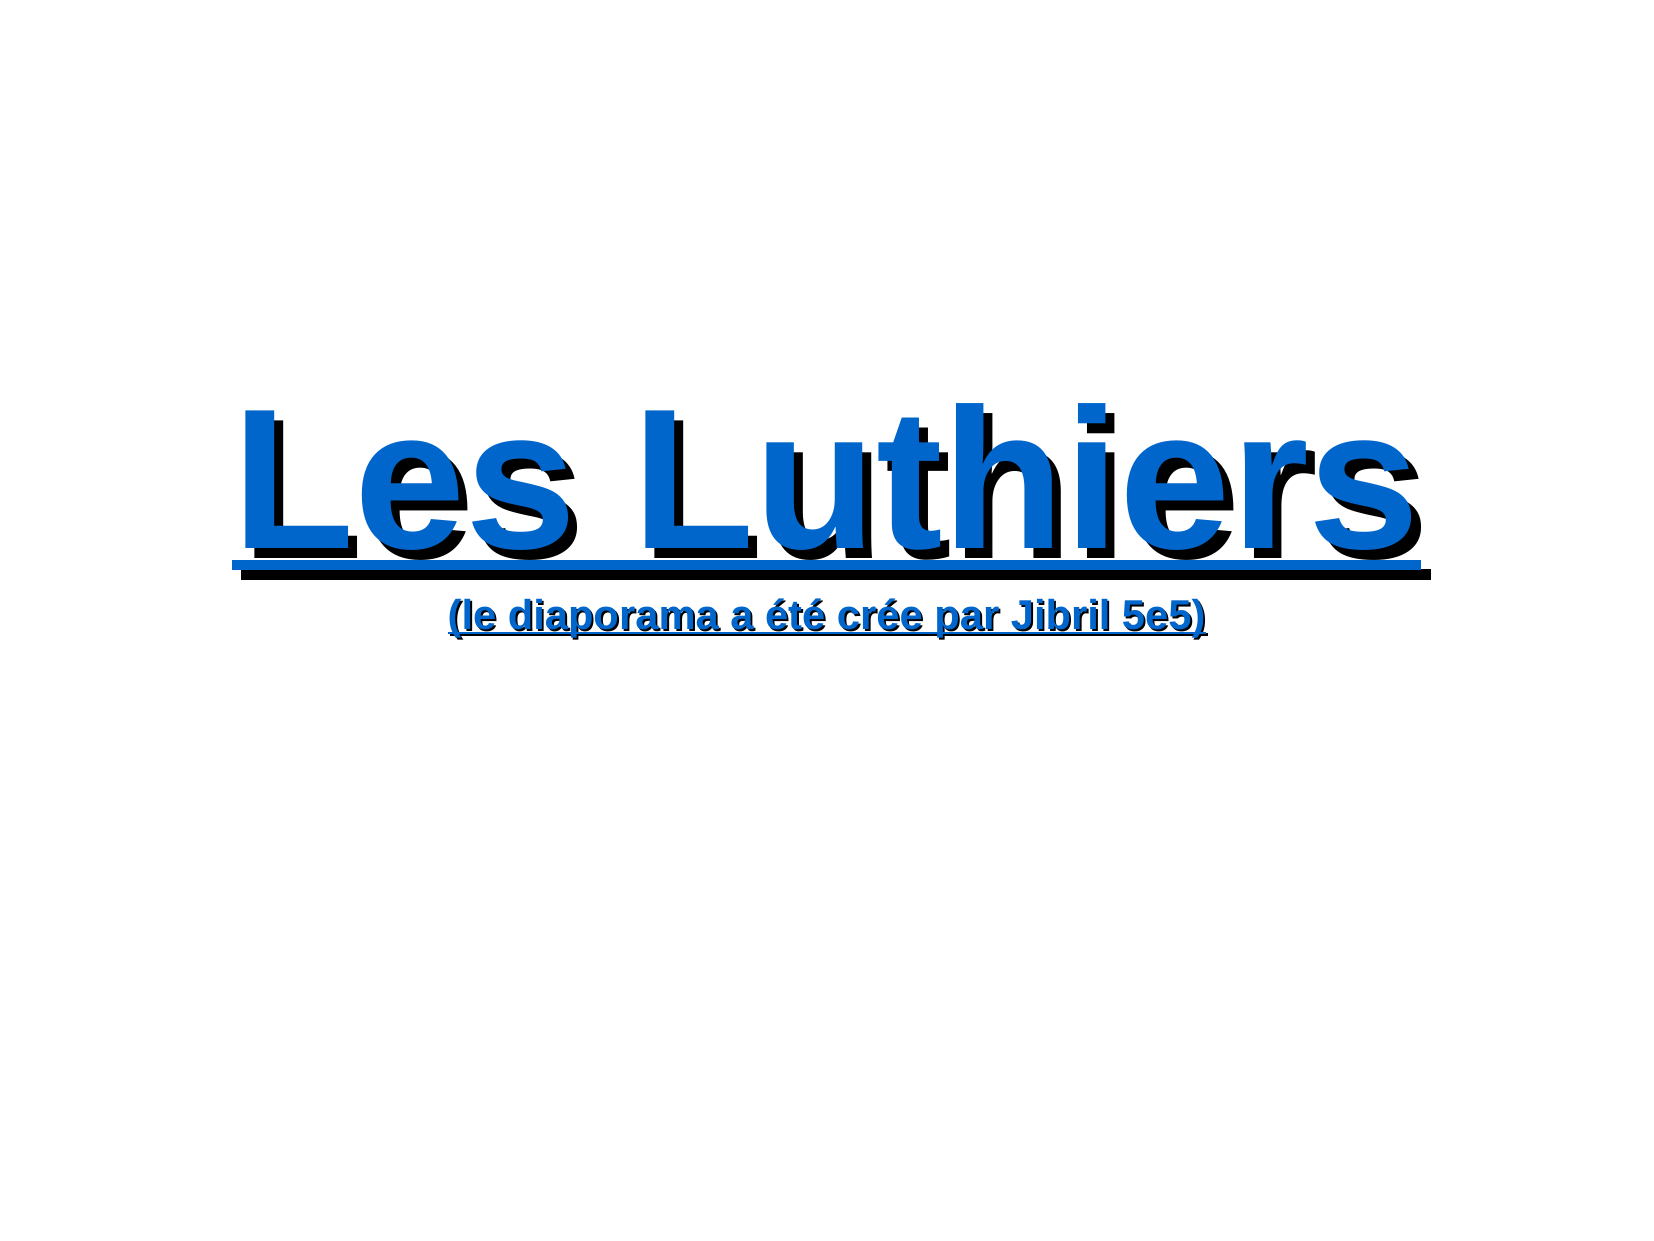

#
Les Luthiers
(le diaporama a été crée par Jibril 5e5)